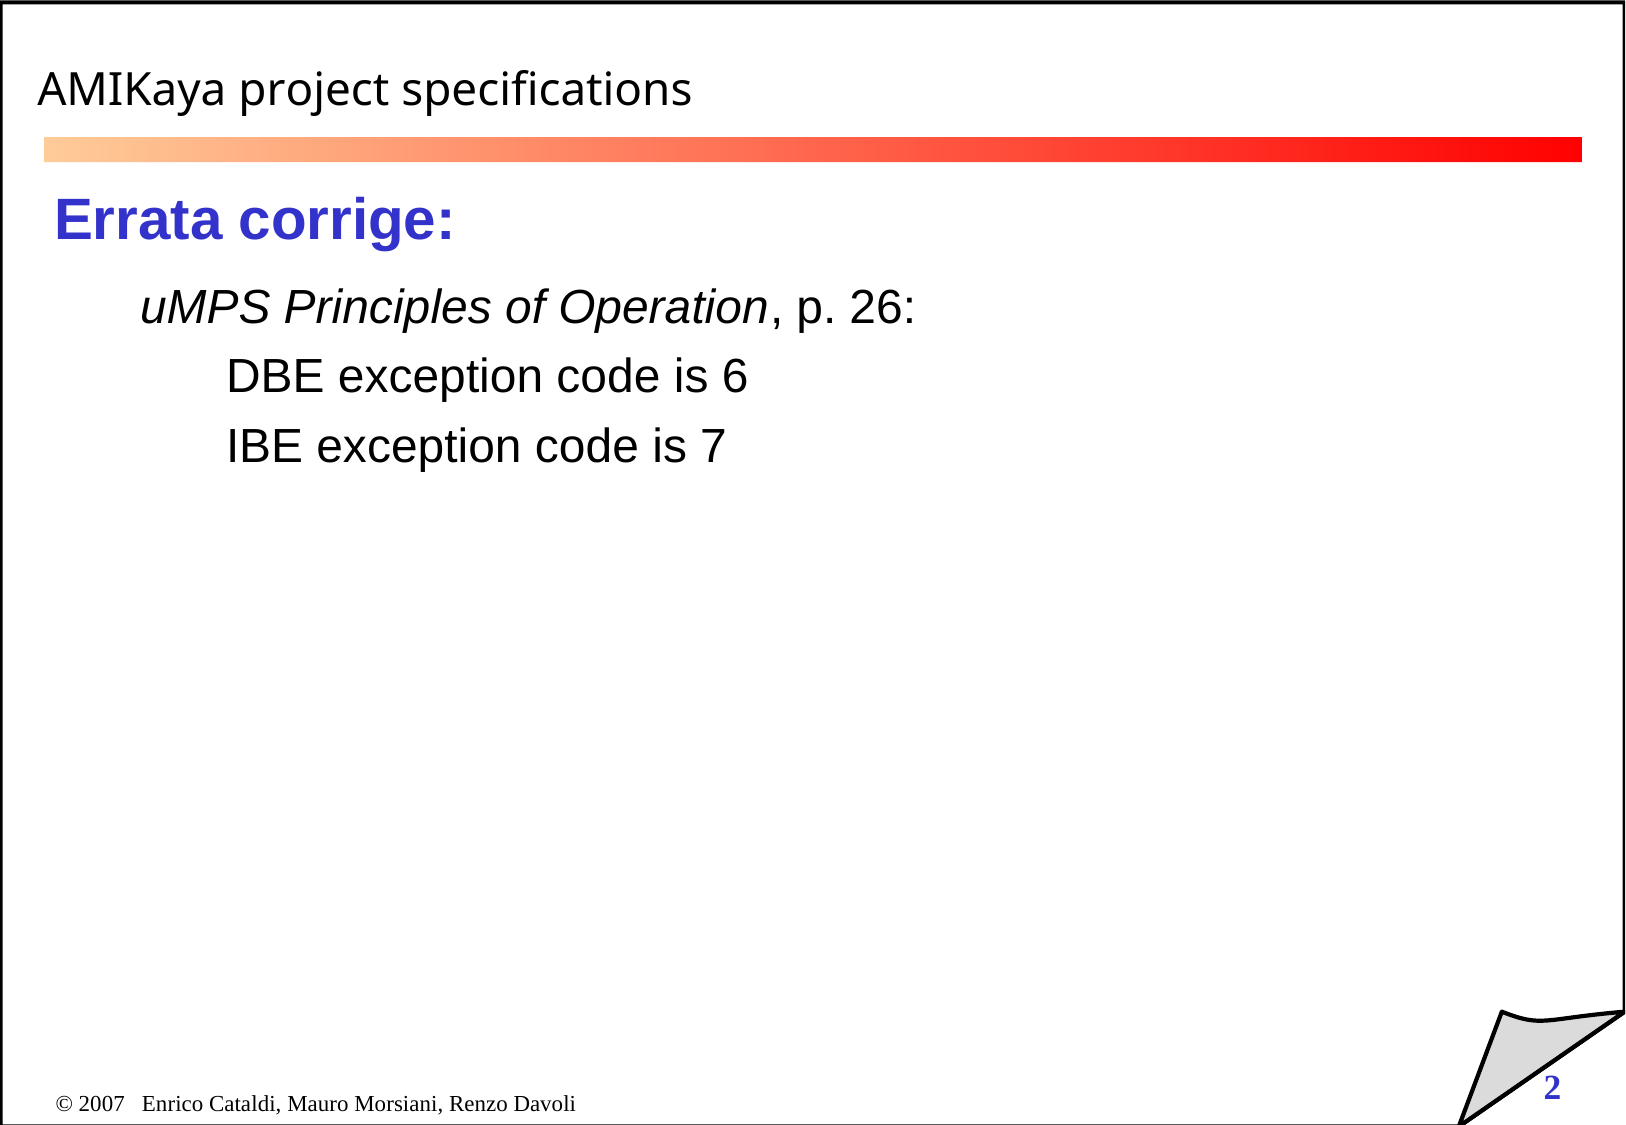

# AMIKaya project specifications
Errata corrige:
uMPS Principles of Operation, p. 26:
DBE exception code is 6
IBE exception code is 7